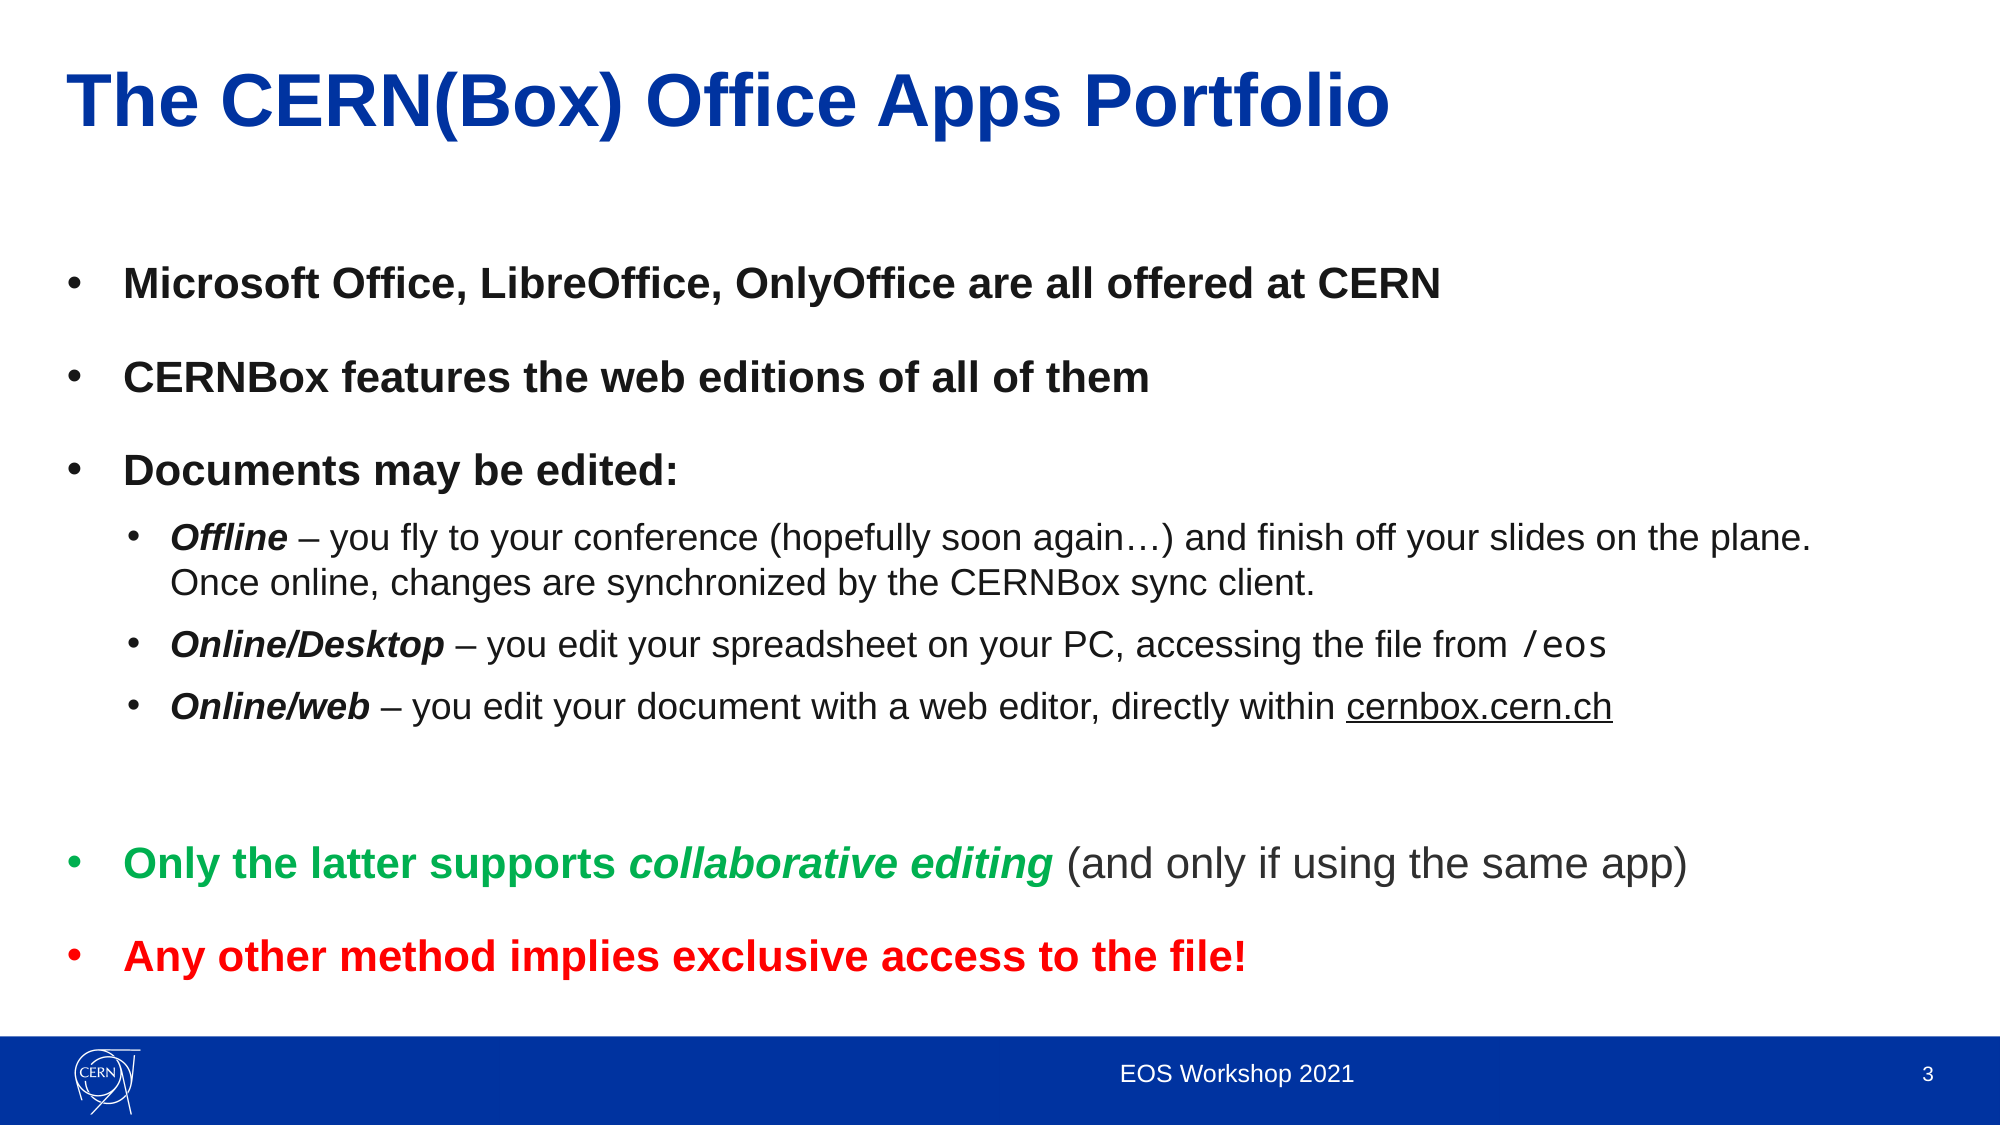

The CERN(Box) Office Apps Portfolio
# Microsoft Office, LibreOffice, OnlyOffice are all offered at CERN
CERNBox features the web editions of all of them
Documents may be edited:
Offline – you fly to your conference (hopefully soon again…) and finish off your slides on the plane.
Once online, changes are synchronized by the CERNBox sync client.
Online/Desktop – you edit your spreadsheet on your PC, accessing the file from /eos
Online/web – you edit your document with a web editor, directly within cernbox.cern.ch
Only the latter supports collaborative editing (and only if using the same app)
Any other method implies exclusive access to the file!
EOS Workshop 2021